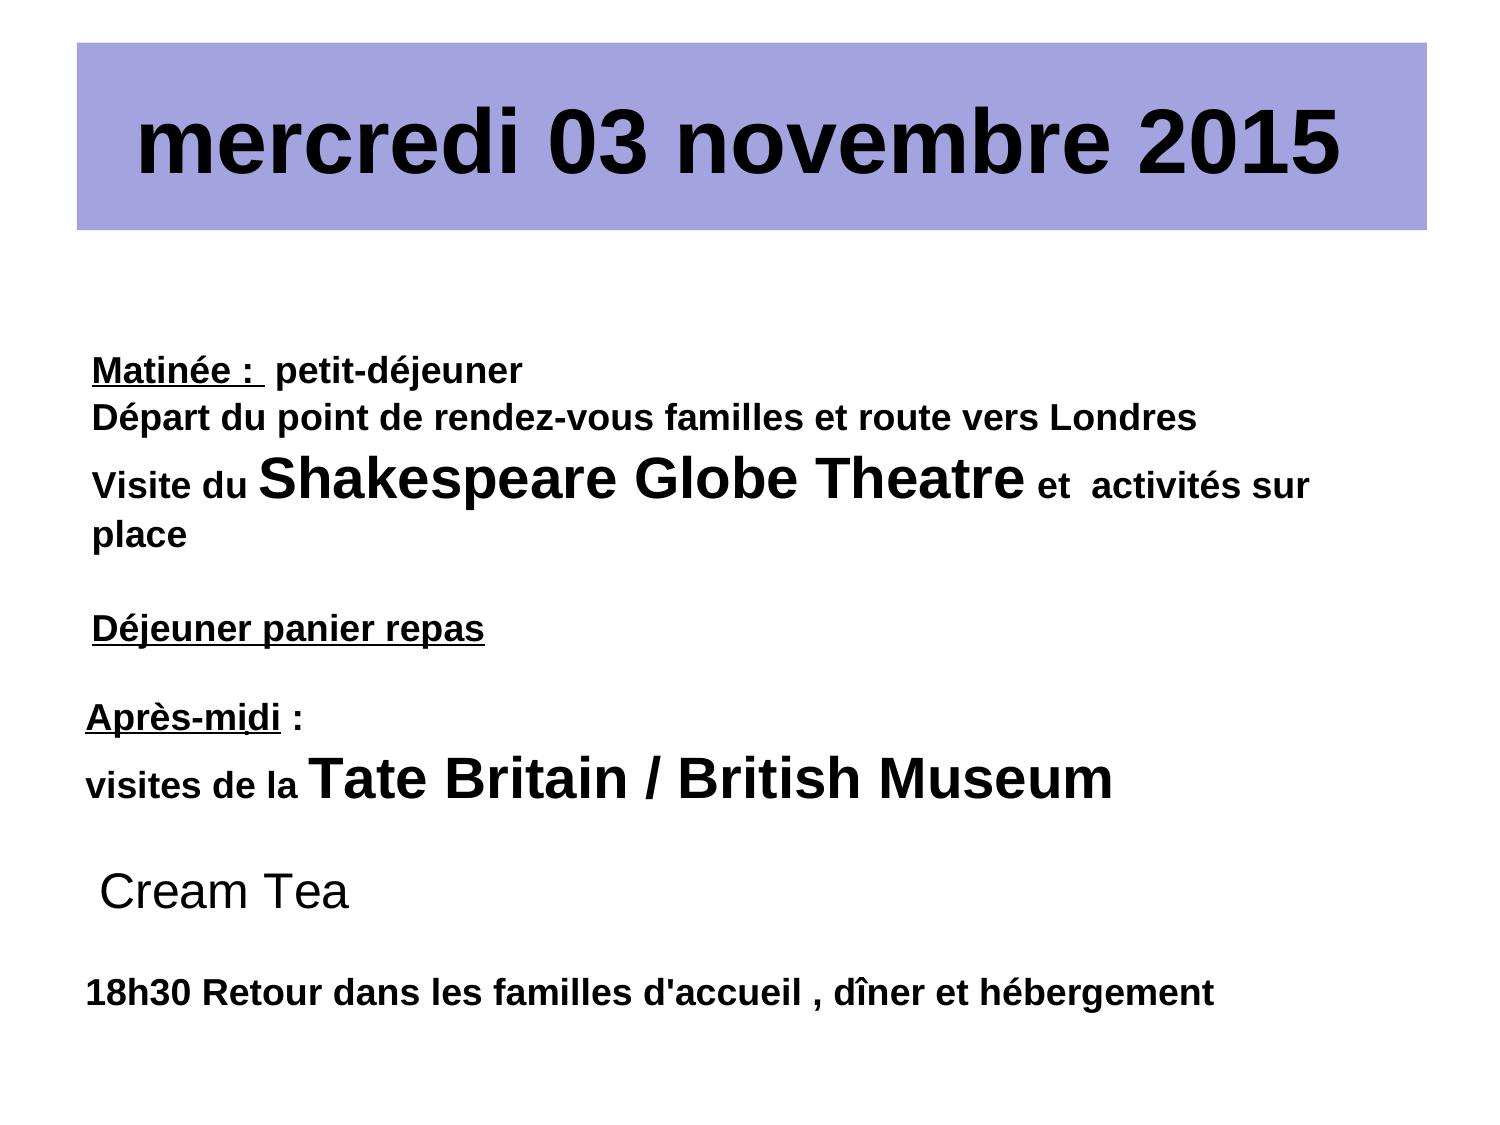

# pet
mercredi 03 novembre 2015
Matinée : petit-déjeuner
Départ du point de rendez-vous familles et route vers Londres
Visite du Shakespeare Globe Theatre et activités sur place
Déjeuner panier repas
 	.
Après-midi :
visites de la Tate Britain / British Museum
 Cream Tea
18h30 Retour dans les familles d'accueil , dîner et hébergement